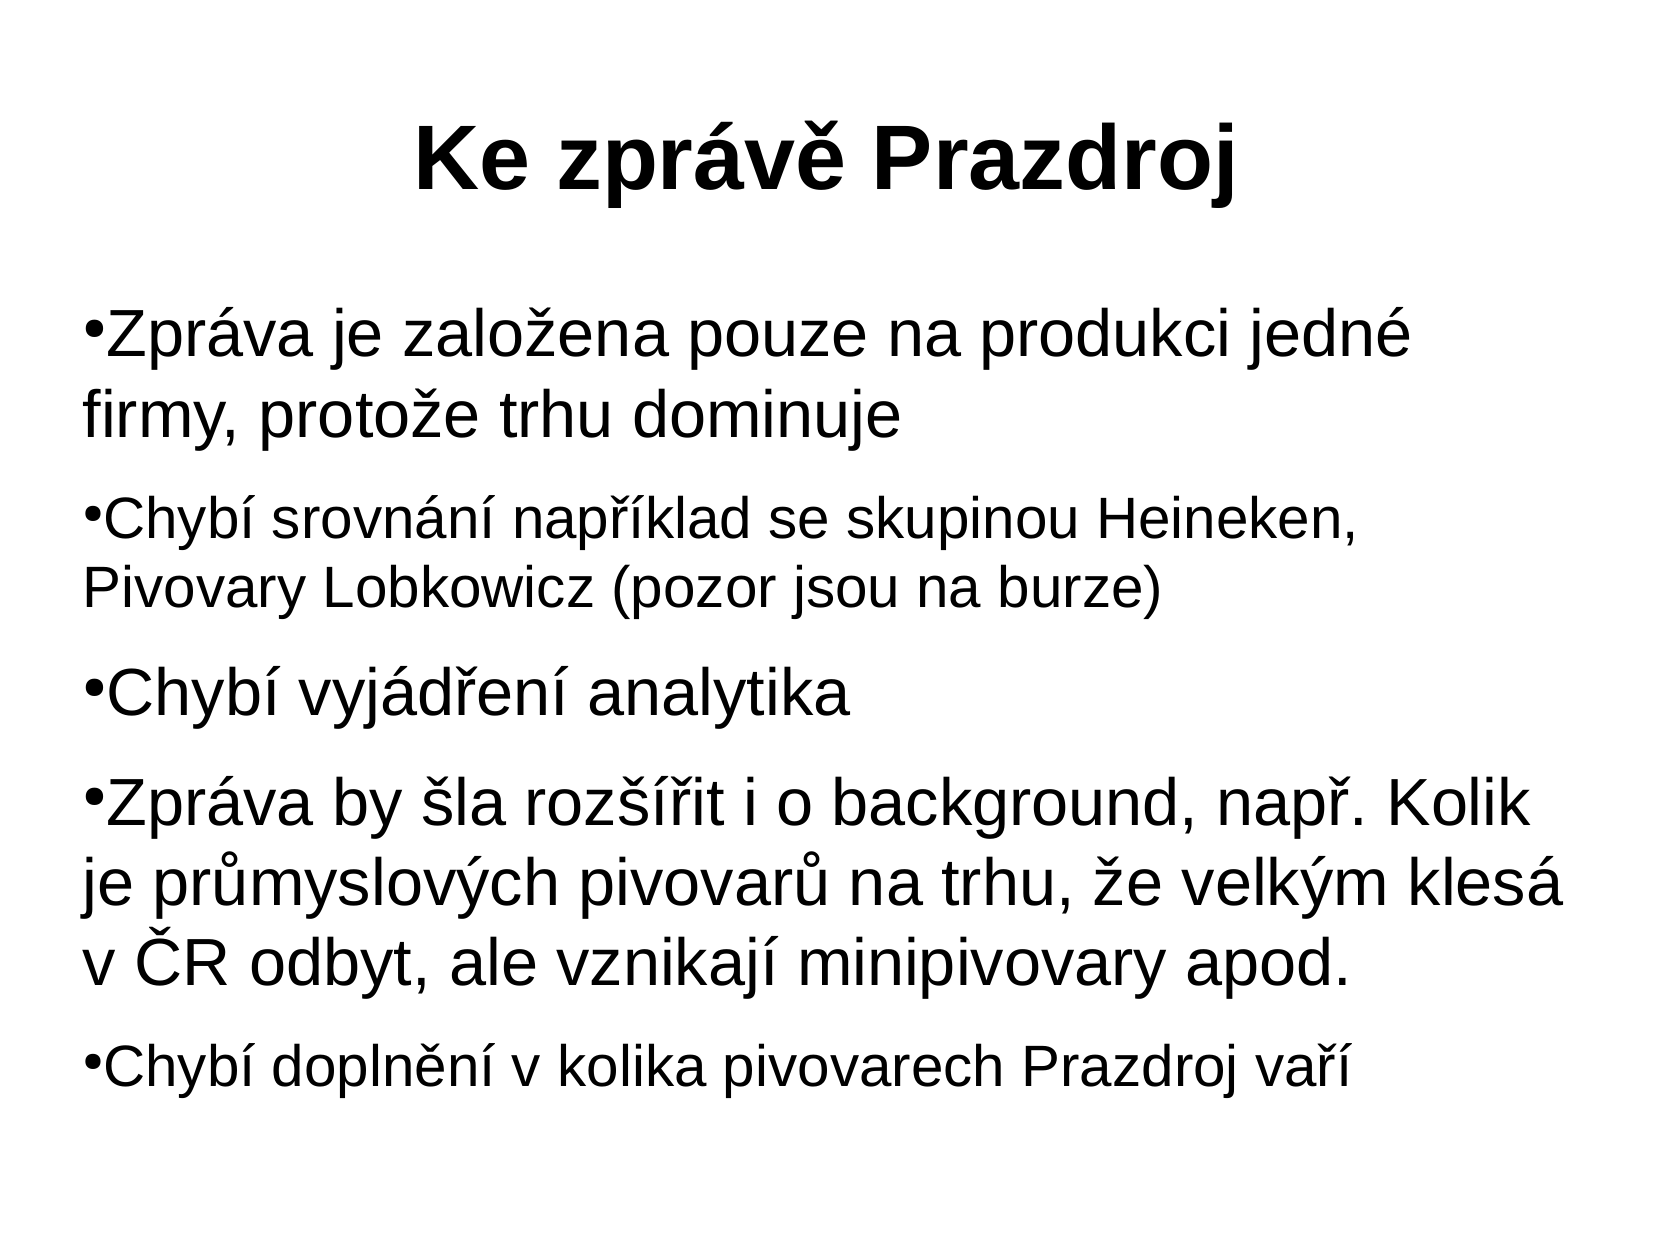

# Ke zprávě Prazdroj
Zpráva je založena pouze na produkci jedné firmy, protože trhu dominuje
Chybí srovnání například se skupinou Heineken, Pivovary Lobkowicz (pozor jsou na burze)
Chybí vyjádření analytika
Zpráva by šla rozšířit i o background, např. Kolik je průmyslových pivovarů na trhu, že velkým klesá v ČR odbyt, ale vznikají minipivovary apod.
Chybí doplnění v kolika pivovarech Prazdroj vaří